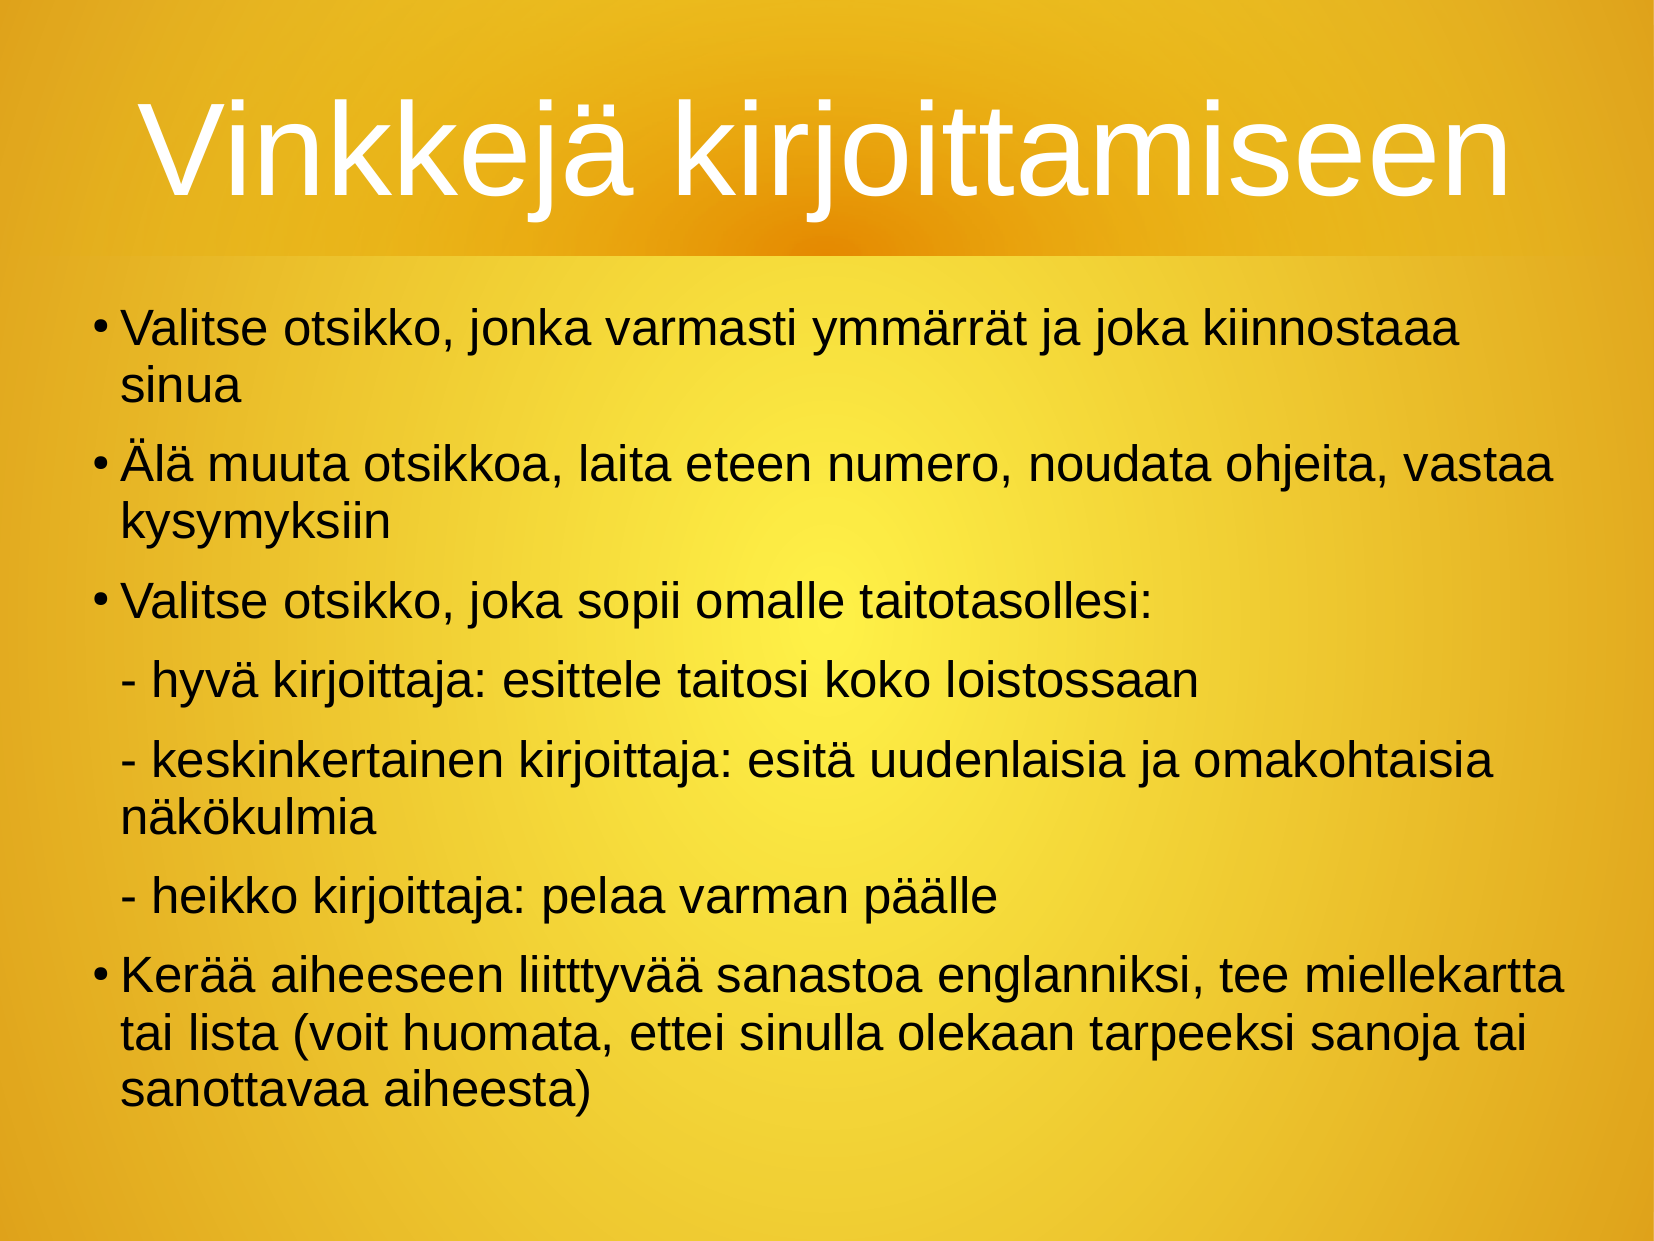

# Vinkkejä kirjoittamiseen
Valitse otsikko, jonka varmasti ymmärrät ja joka kiinnostaaa sinua
Älä muuta otsikkoa, laita eteen numero, noudata ohjeita, vastaa kysymyksiin
Valitse otsikko, joka sopii omalle taitotasollesi:
- hyvä kirjoittaja: esittele taitosi koko loistossaan
- keskinkertainen kirjoittaja: esitä uudenlaisia ja omakohtaisia näkökulmia
- heikko kirjoittaja: pelaa varman päälle
Kerää aiheeseen liitttyvää sanastoa englanniksi, tee miellekartta tai lista (voit huomata, ettei sinulla olekaan tarpeeksi sanoja tai sanottavaa aiheesta)